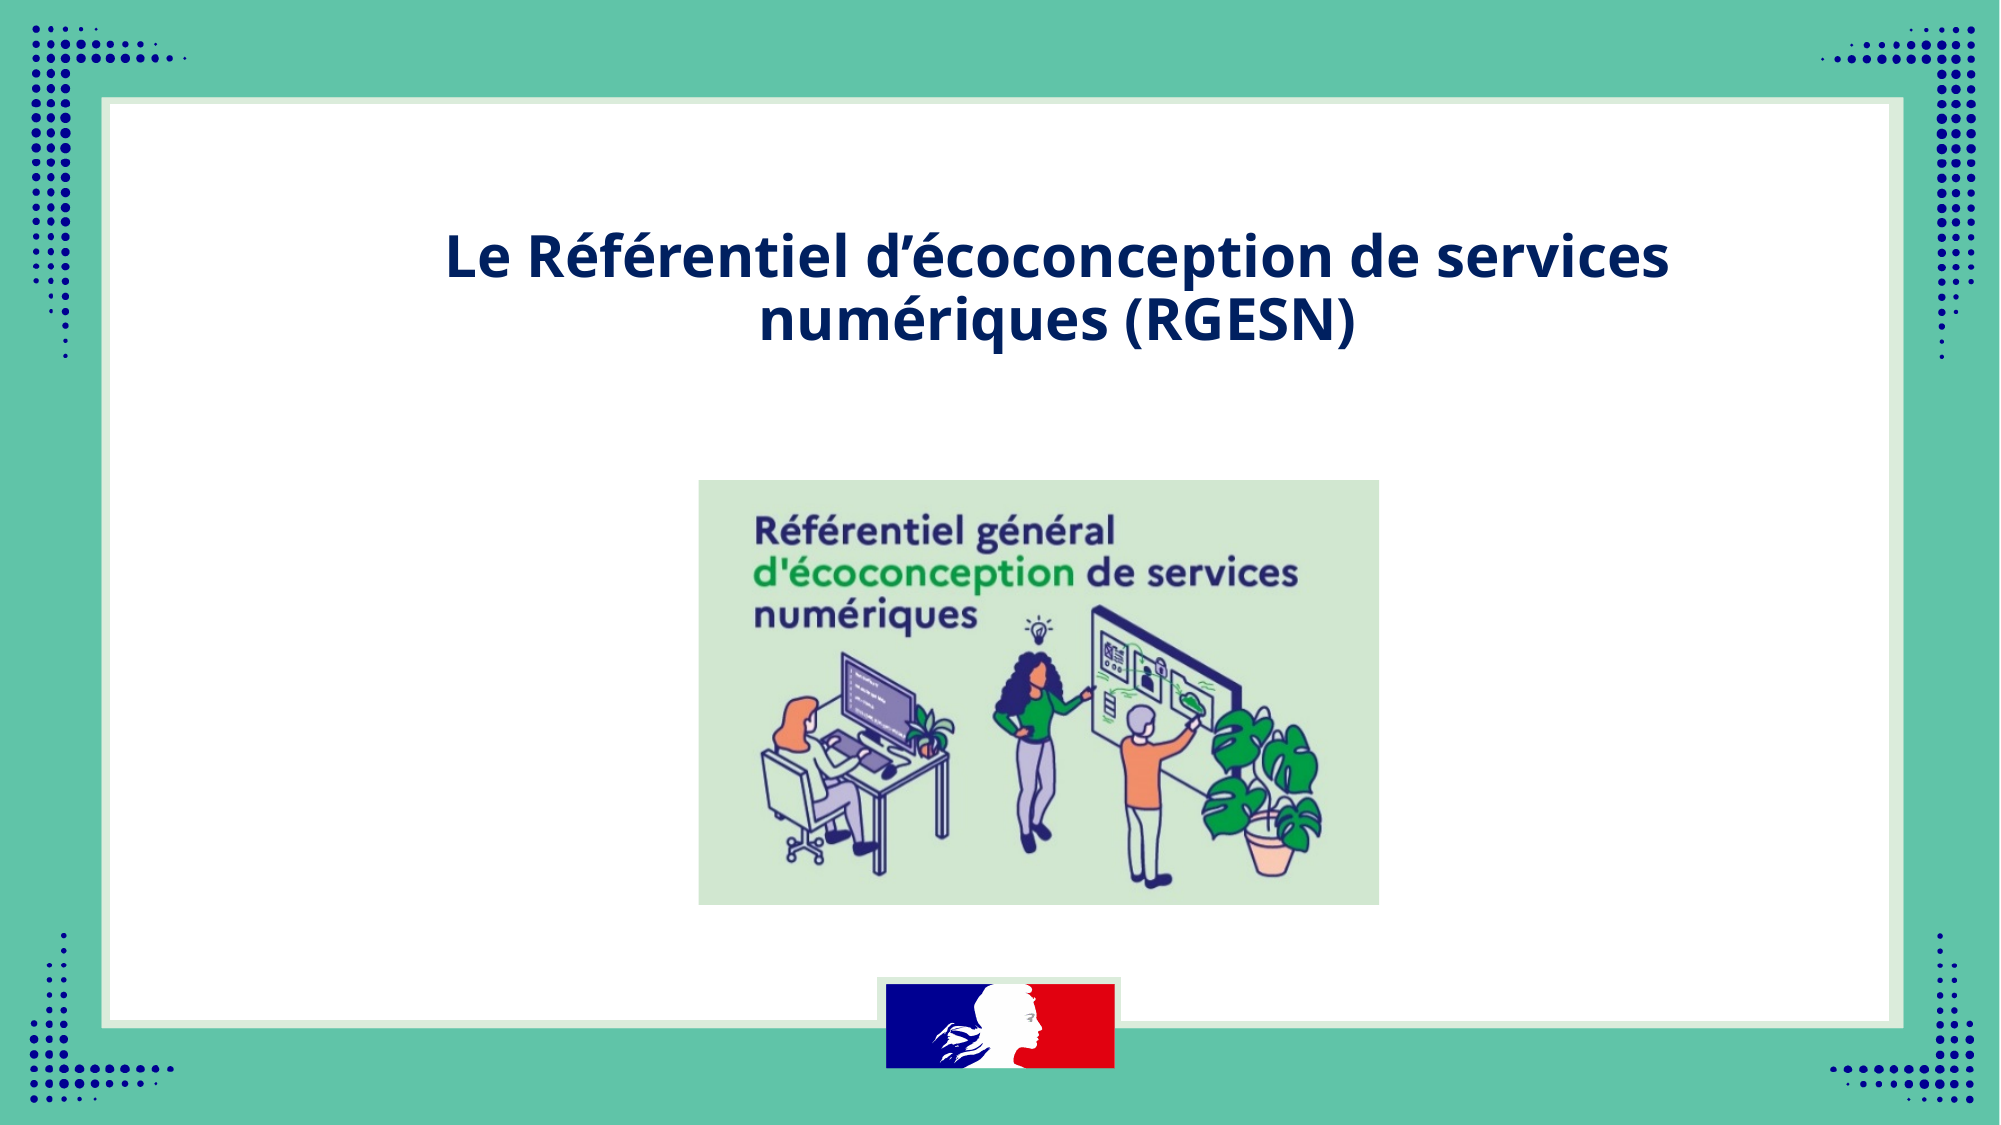

Le Référentiel d’écoconception de services numériques (RGESN)